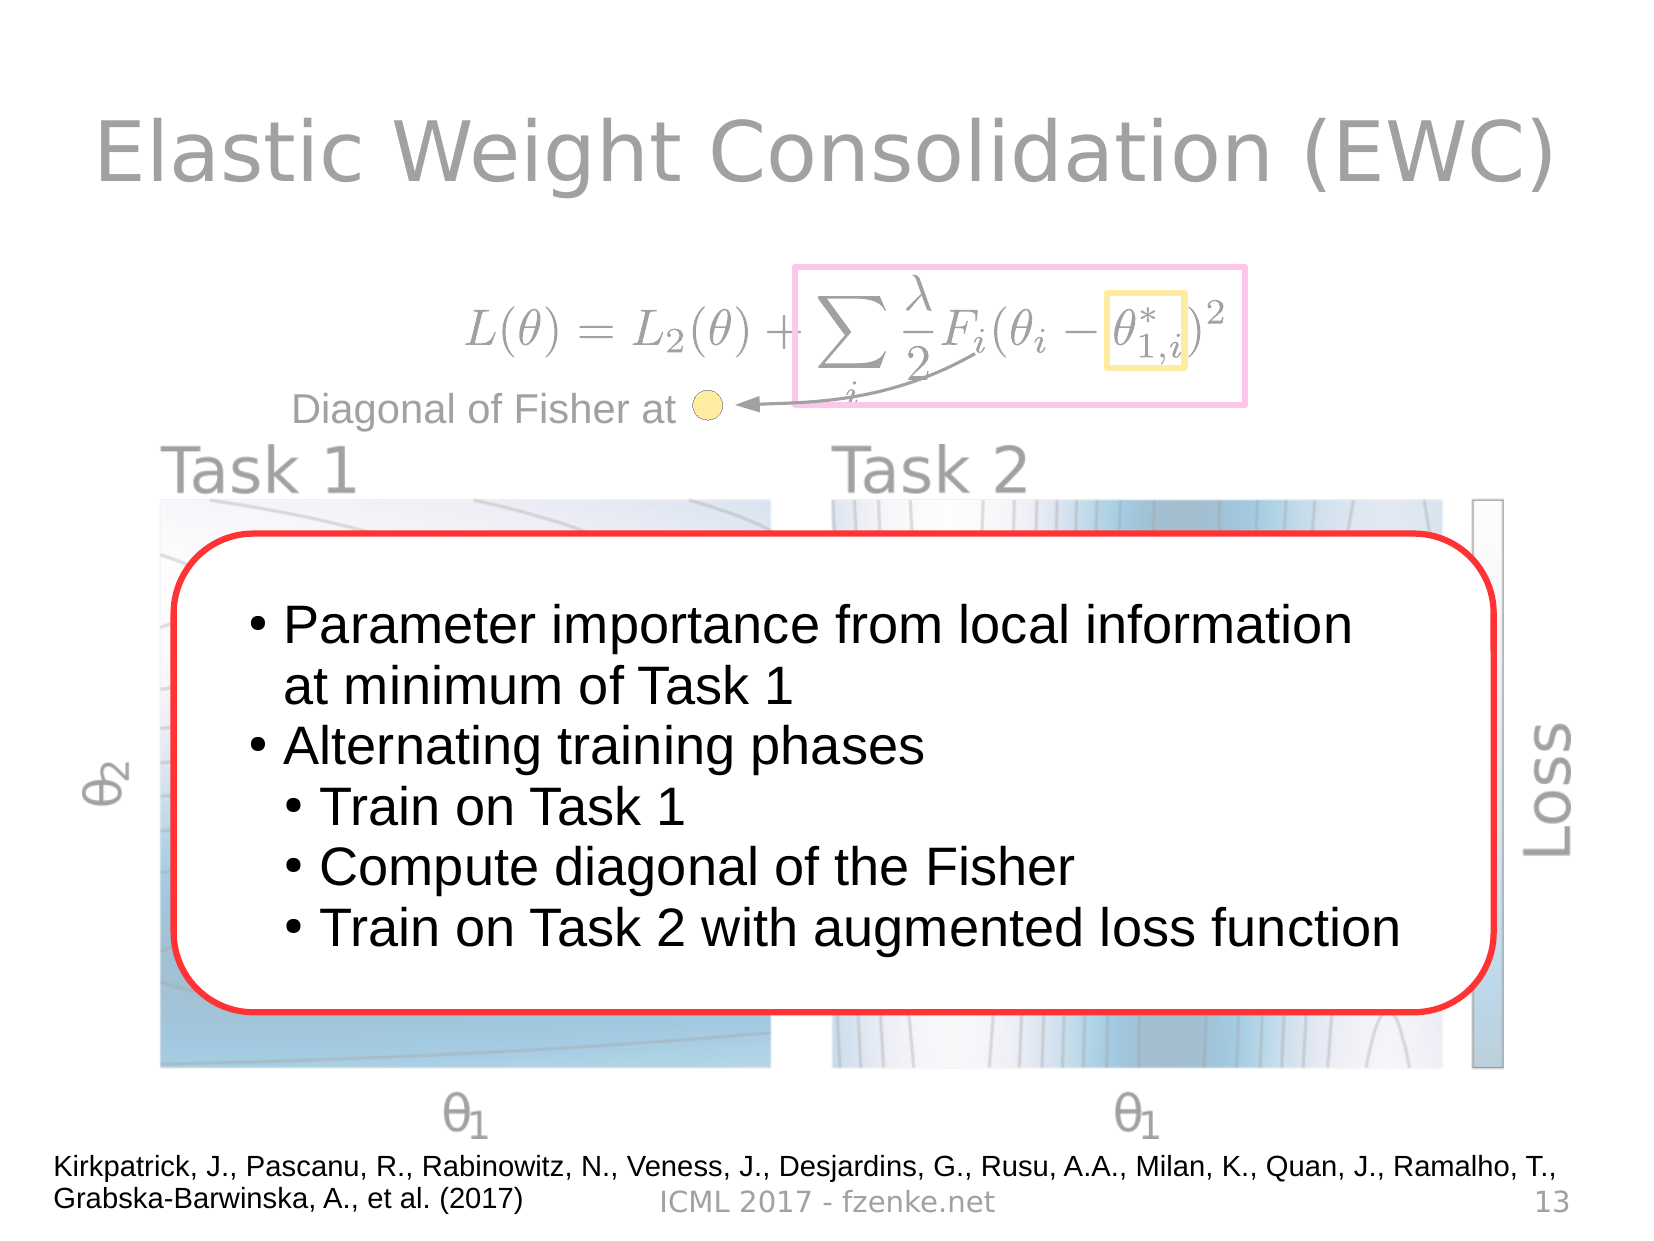

# Elastic Weight Consolidation (EWC)
Diagonal of Fisher at
Parameter importance from local information at minimum of Task 1
Alternating training phases
Train on Task 1
Compute diagonal of the Fisher
Train on Task 2 with augmented loss function
Kirkpatrick, J., Pascanu, R., Rabinowitz, N., Veness, J., Desjardins, G., Rusu, A.A., Milan, K., Quan, J., Ramalho, T., Grabska-Barwinska, A., et al. (2017)
ICML 2017 - fzenke.net
13